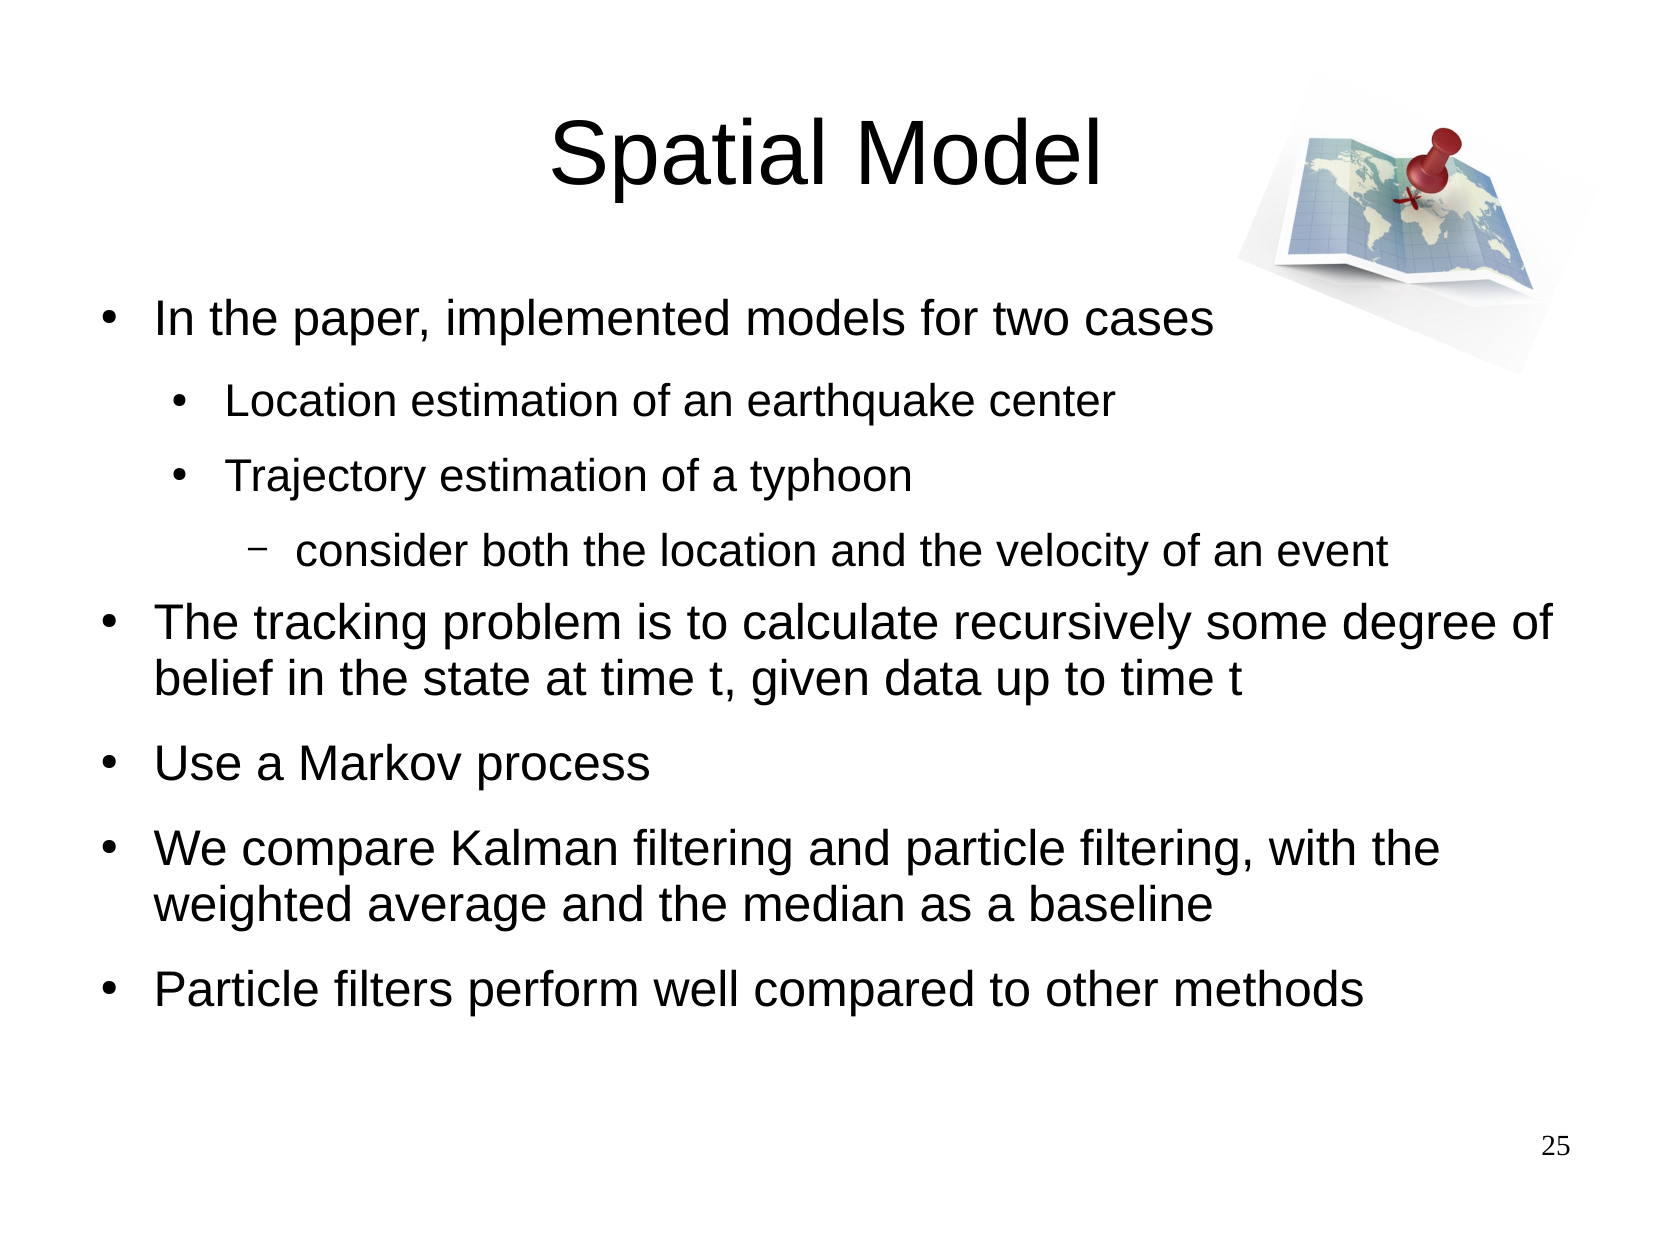

# Spatial Model
In the paper, implemented models for two cases
Location estimation of an earthquake center
Trajectory estimation of a typhoon
consider both the location and the velocity of an event
The tracking problem is to calculate recursively some degree of belief in the state at time t, given data up to time t
Use a Markov process
We compare Kalman ﬁltering and particle ﬁltering, with the weighted average and the median as a baseline
Particle ﬁlters perform well compared to other methods
25